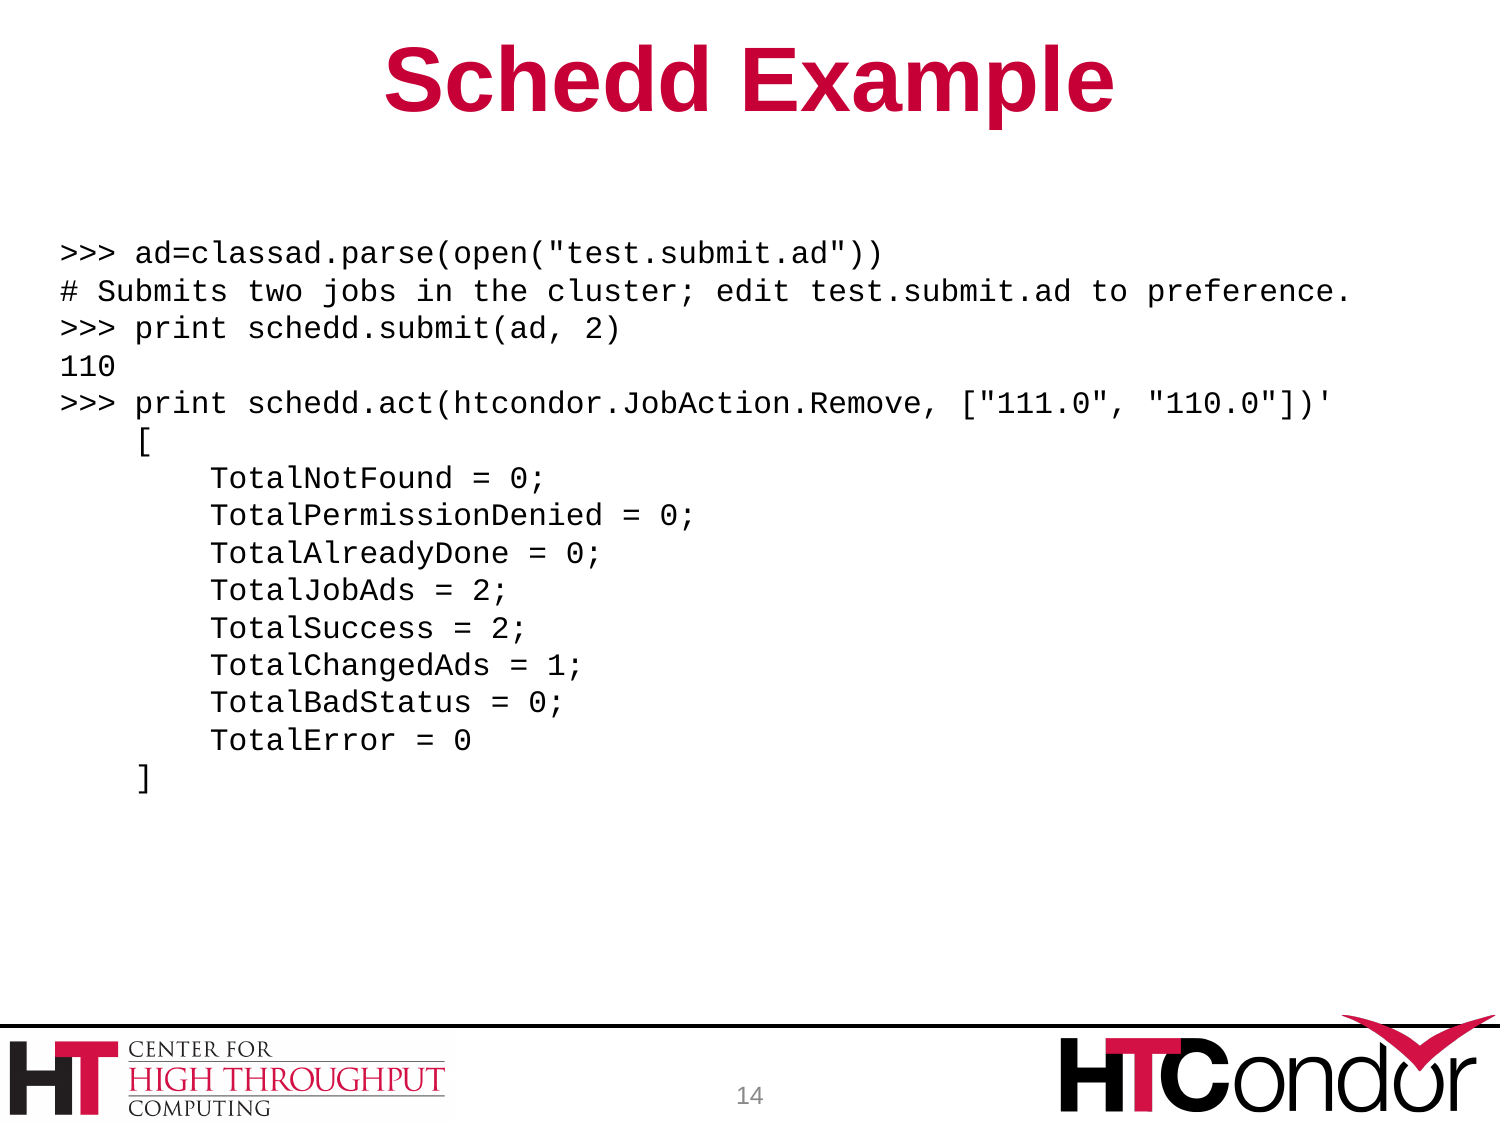

# Schedd Example
>>> ad=classad.parse(open("test.submit.ad"))
# Submits two jobs in the cluster; edit test.submit.ad to preference.
>>> print schedd.submit(ad, 2)
110
>>> print schedd.act(htcondor.JobAction.Remove, ["111.0", "110.0"])'
 [
 TotalNotFound = 0;
 TotalPermissionDenied = 0;
 TotalAlreadyDone = 0;
 TotalJobAds = 2;
 TotalSuccess = 2;
 TotalChangedAds = 1;
 TotalBadStatus = 0;
 TotalError = 0
 ]